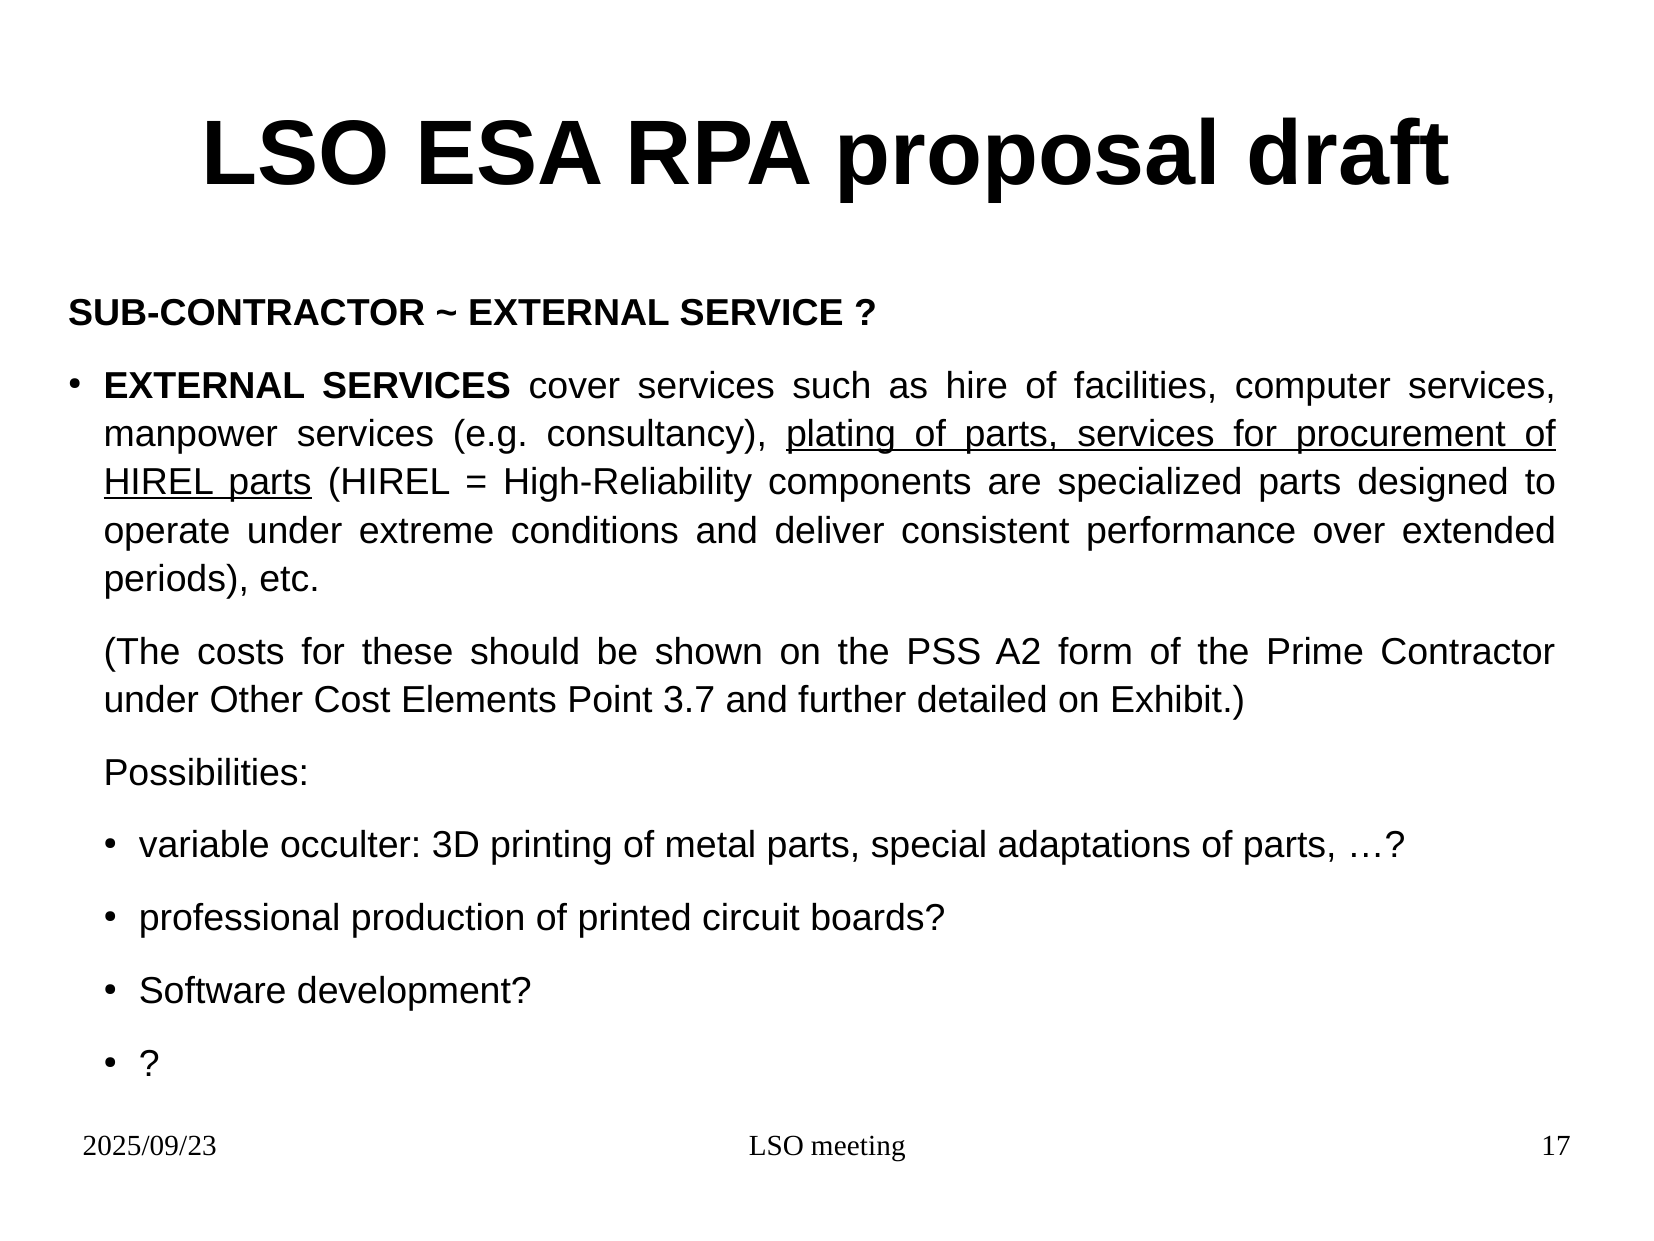

# LSO ESA RPA proposal draft
SUB-CONTRACTOR ~ EXTERNAL SERVICE ?
EXTERNAL SERVICES cover services such as hire of facilities, computer services, manpower services (e.g. consultancy), plating of parts, services for procurement of HIREL parts (HIREL = High-Reliability components are specialized parts designed to operate under extreme conditions and deliver consistent performance over extended periods), etc.
(The costs for these should be shown on the PSS A2 form of the Prime Contractor under Other Cost Elements Point 3.7 and further detailed on Exhibit.)
Possibilities:
variable occulter: 3D printing of metal parts, special adaptations of parts, …?
professional production of printed circuit boards?
Software development?
?
2025/09/23
LSO meeting
17